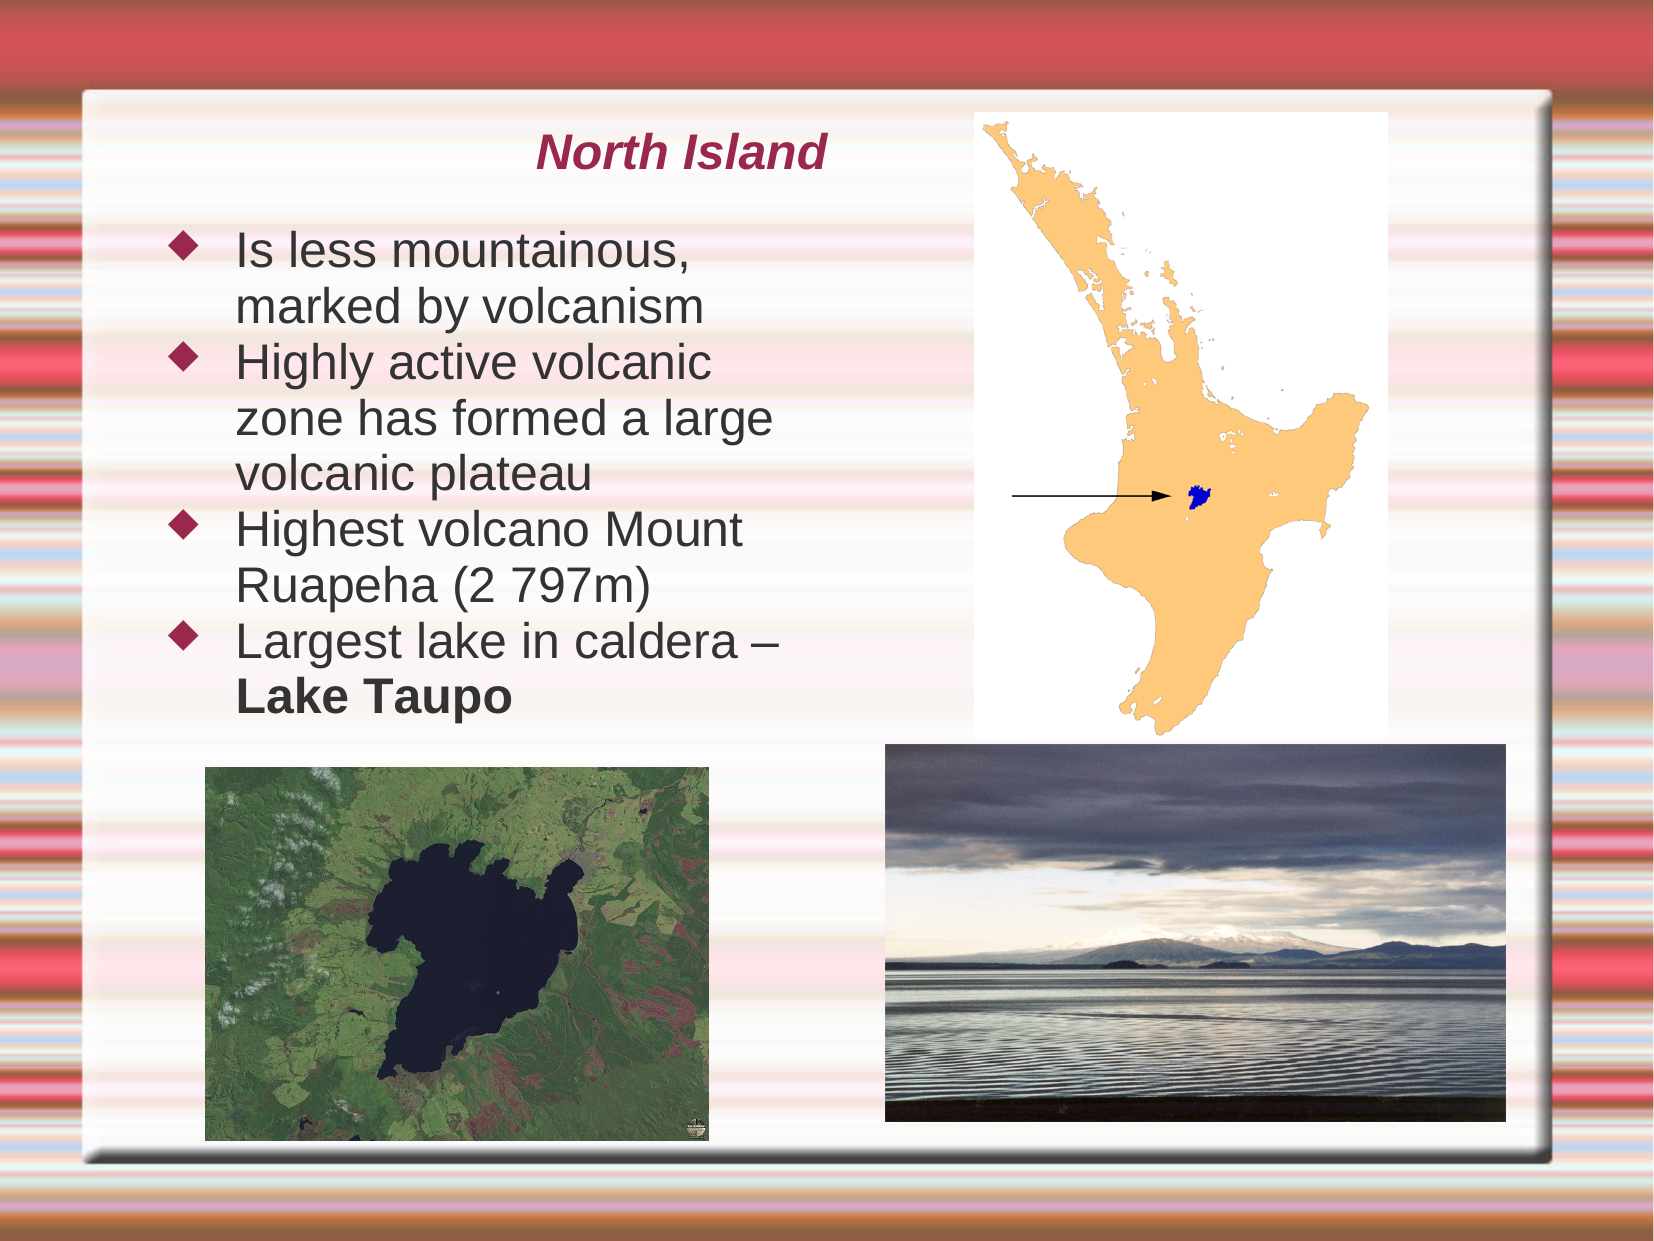

# North Island
Is less mountainous, marked by volcanism
Highly active volcanic zone has formed a large volcanic plateau
Highest volcano Mount Ruapeha (2 797m)
Largest lake in caldera – Lake Taupo